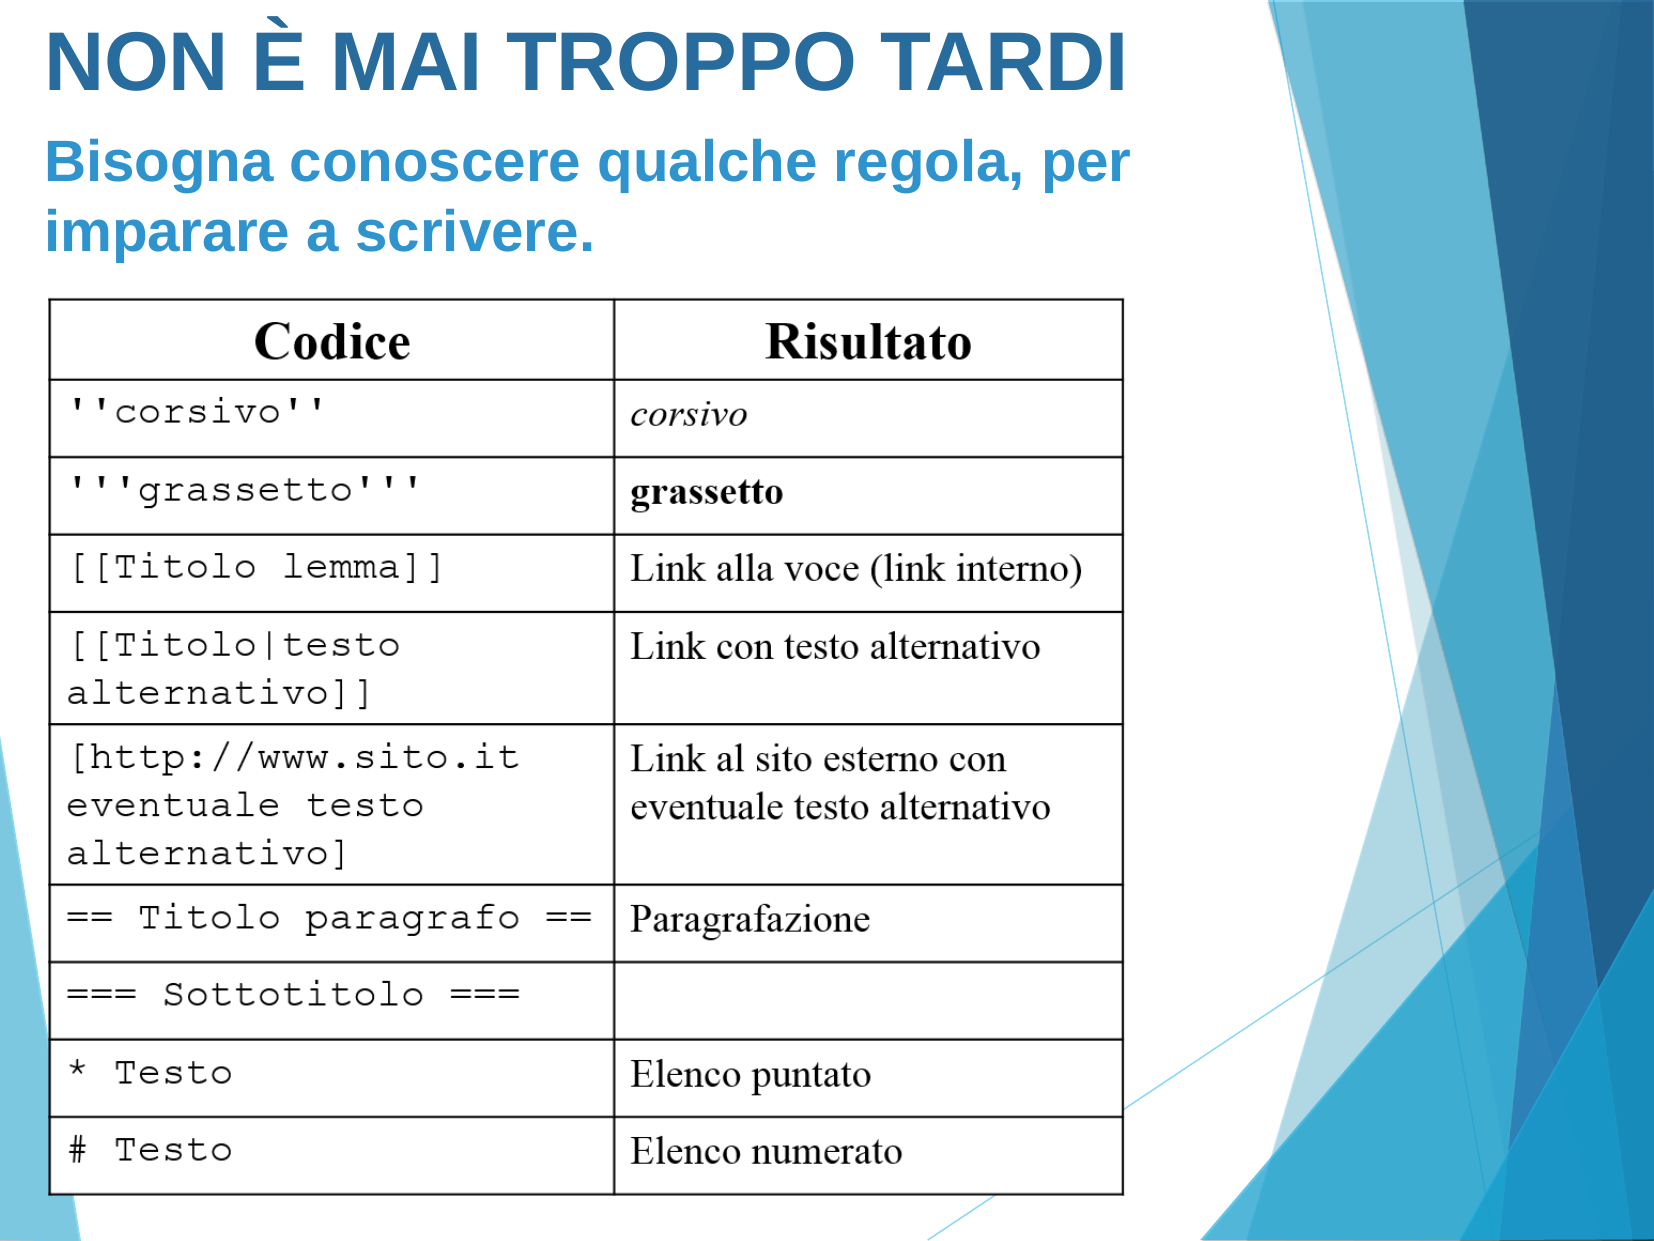

NON È MAI TROPPO TARDI
Bisogna conoscere qualche regola, per imparare a scrivere.